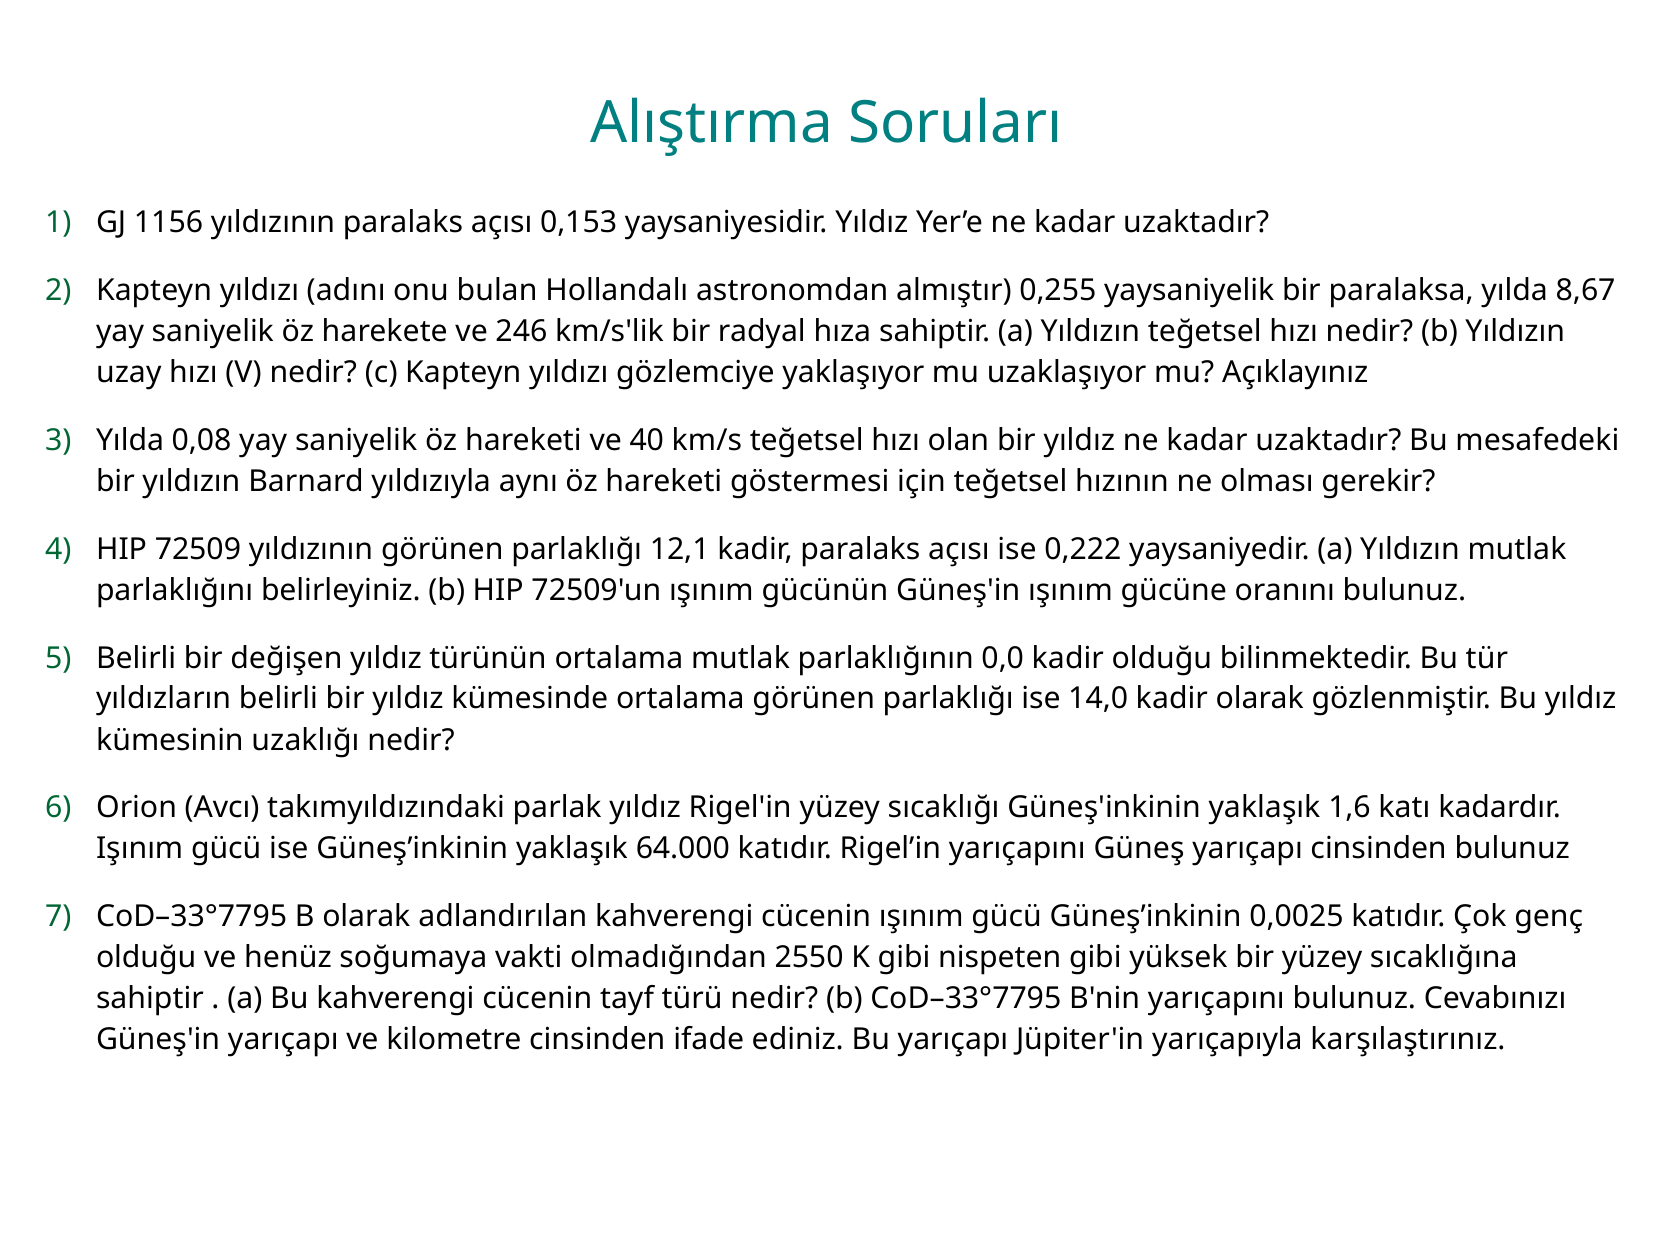

# Alıştırma Soruları
GJ 1156 yıldızının paralaks açısı 0,153 yaysaniyesidir. Yıldız Yer’e ne kadar uzaktadır?
Kapteyn yıldızı (adını onu bulan Hollandalı astronomdan almıştır) 0,255 yaysaniyelik bir paralaksa, yılda 8,67 yay saniyelik öz harekete ve 246 km/s'lik bir radyal hıza sahiptir. (a) Yıldızın teğetsel hızı nedir? (b) Yıldızın uzay hızı (V) nedir? (c) Kapteyn yıldızı gözlemciye yaklaşıyor mu uzaklaşıyor mu? Açıklayınız
Yılda 0,08 yay saniyelik öz hareketi ve 40 km/s teğetsel hızı olan bir yıldız ne kadar uzaktadır? Bu mesafedeki bir yıldızın Barnard yıldızıyla aynı öz hareketi göstermesi için teğetsel hızının ne olması gerekir?
HIP 72509 yıldızının görünen parlaklığı 12,1 kadir, paralaks açısı ise 0,222 yaysaniyedir. (a) Yıldızın mutlak parlaklığını belirleyiniz. (b) HIP 72509'un ışınım gücünün Güneş'in ışınım gücüne oranını bulunuz.
Belirli bir değişen yıldız türünün ortalama mutlak parlaklığının 0,0 kadir olduğu bilinmektedir. Bu tür yıldızların belirli bir yıldız kümesinde ortalama görünen parlaklığı ise 14,0 kadir olarak gözlenmiştir. Bu yıldız kümesinin uzaklığı nedir?
Orion (Avcı) takımyıldızındaki parlak yıldız Rigel'in yüzey sıcaklığı Güneş'inkinin yaklaşık 1,6 katı kadardır. Işınım gücü ise Güneş’inkinin yaklaşık 64.000 katıdır. Rigel’in yarıçapını Güneş yarıçapı cinsinden bulunuz
CoD–33°7795 B olarak adlandırılan kahverengi cücenin ışınım gücü Güneş’inkinin 0,0025 katıdır. Çok genç olduğu ve henüz soğumaya vakti olmadığından 2550 K gibi nispeten gibi yüksek bir yüzey sıcaklığına sahiptir . (a) Bu kahverengi cücenin tayf türü nedir? (b) CoD–33°7795 B'nin yarıçapını bulunuz. Cevabınızı Güneş'in yarıçapı ve kilometre cinsinden ifade ediniz. Bu yarıçapı Jüpiter'in yarıçapıyla karşılaştırınız.